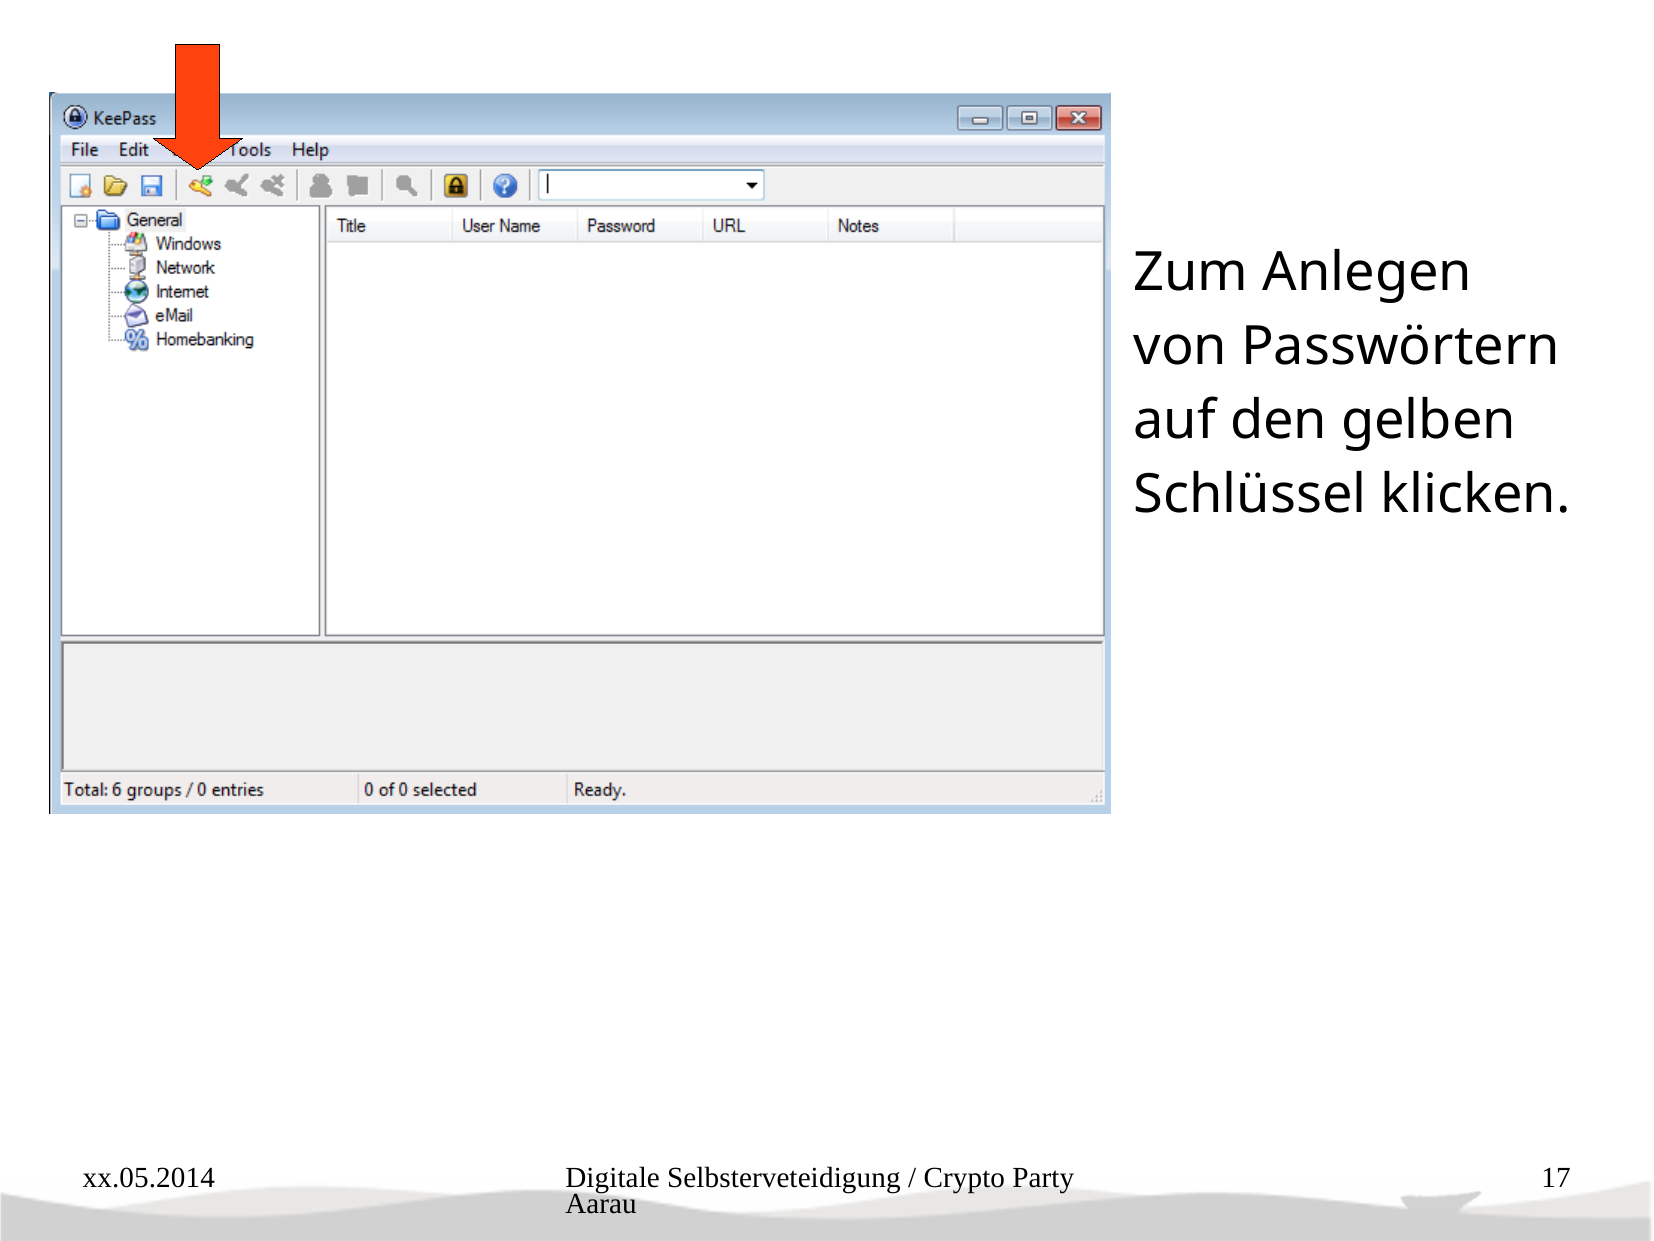

Zum Anlegen von Passwörtern auf den gelben Schlüssel klicken.
xx.05.2014
Digitale Selbsterveteidigung / Crypto Party Aarau
17